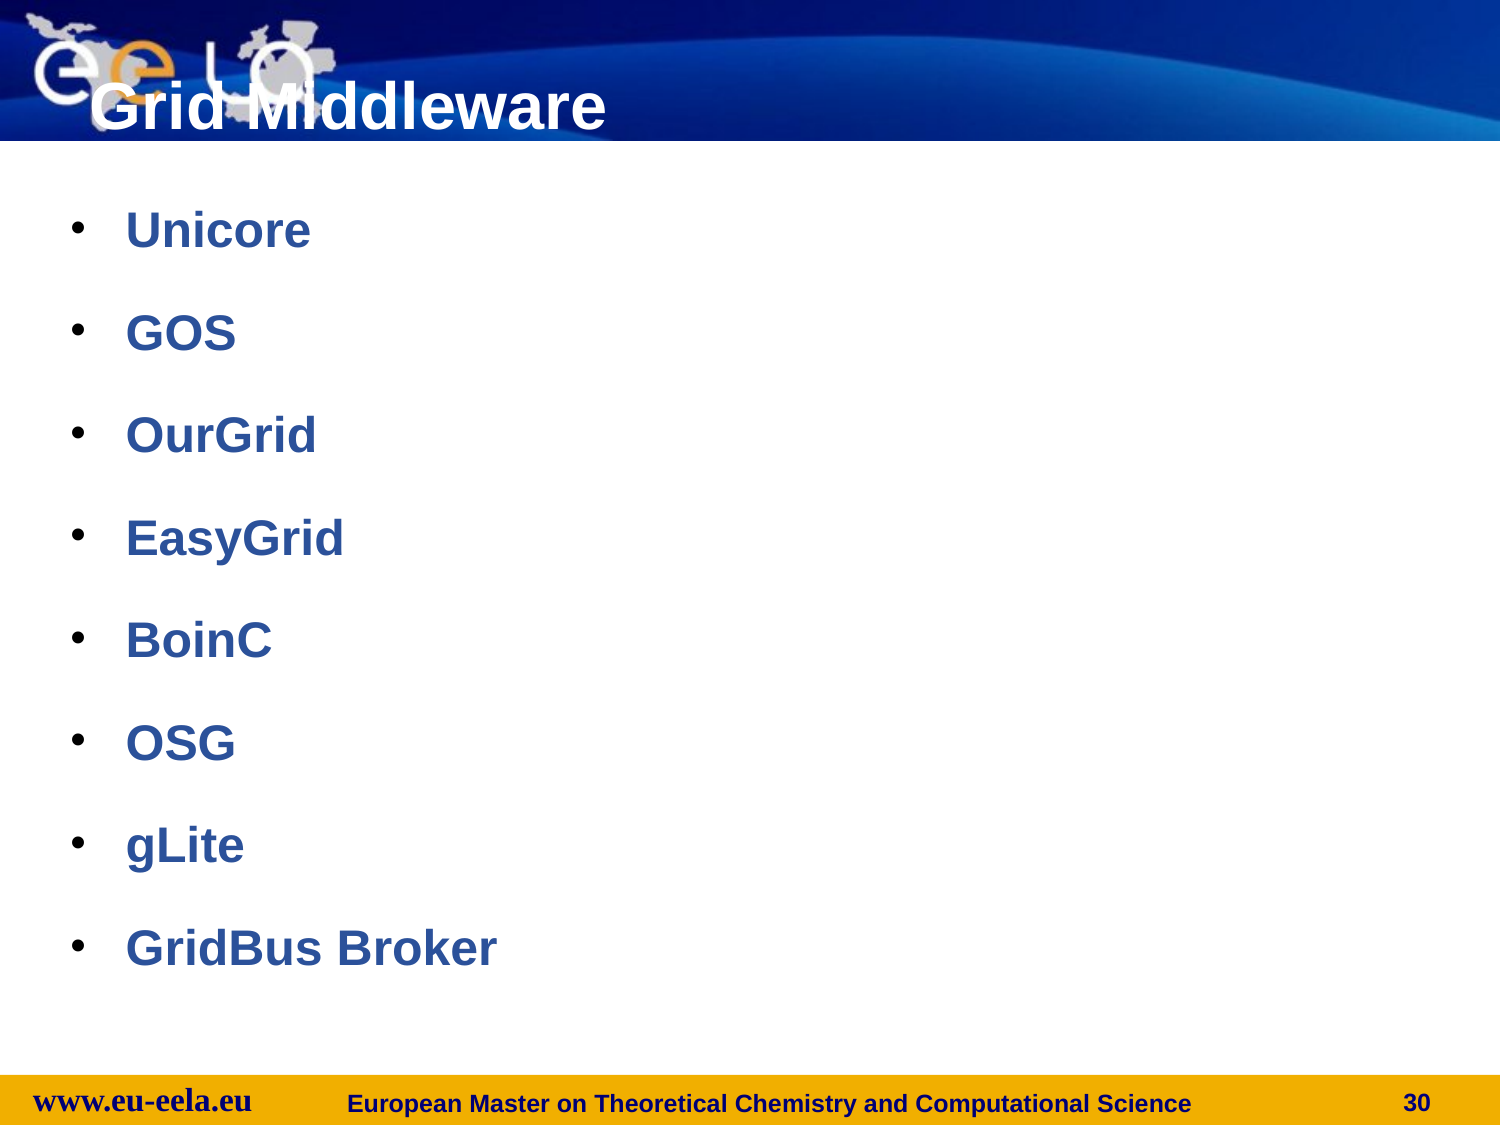

# Grid Middleware
Unicore
GOS
OurGrid
EasyGrid
BoinC
OSG
gLite
GridBus Broker
European Master on Theoretical Chemistry and Computational Science